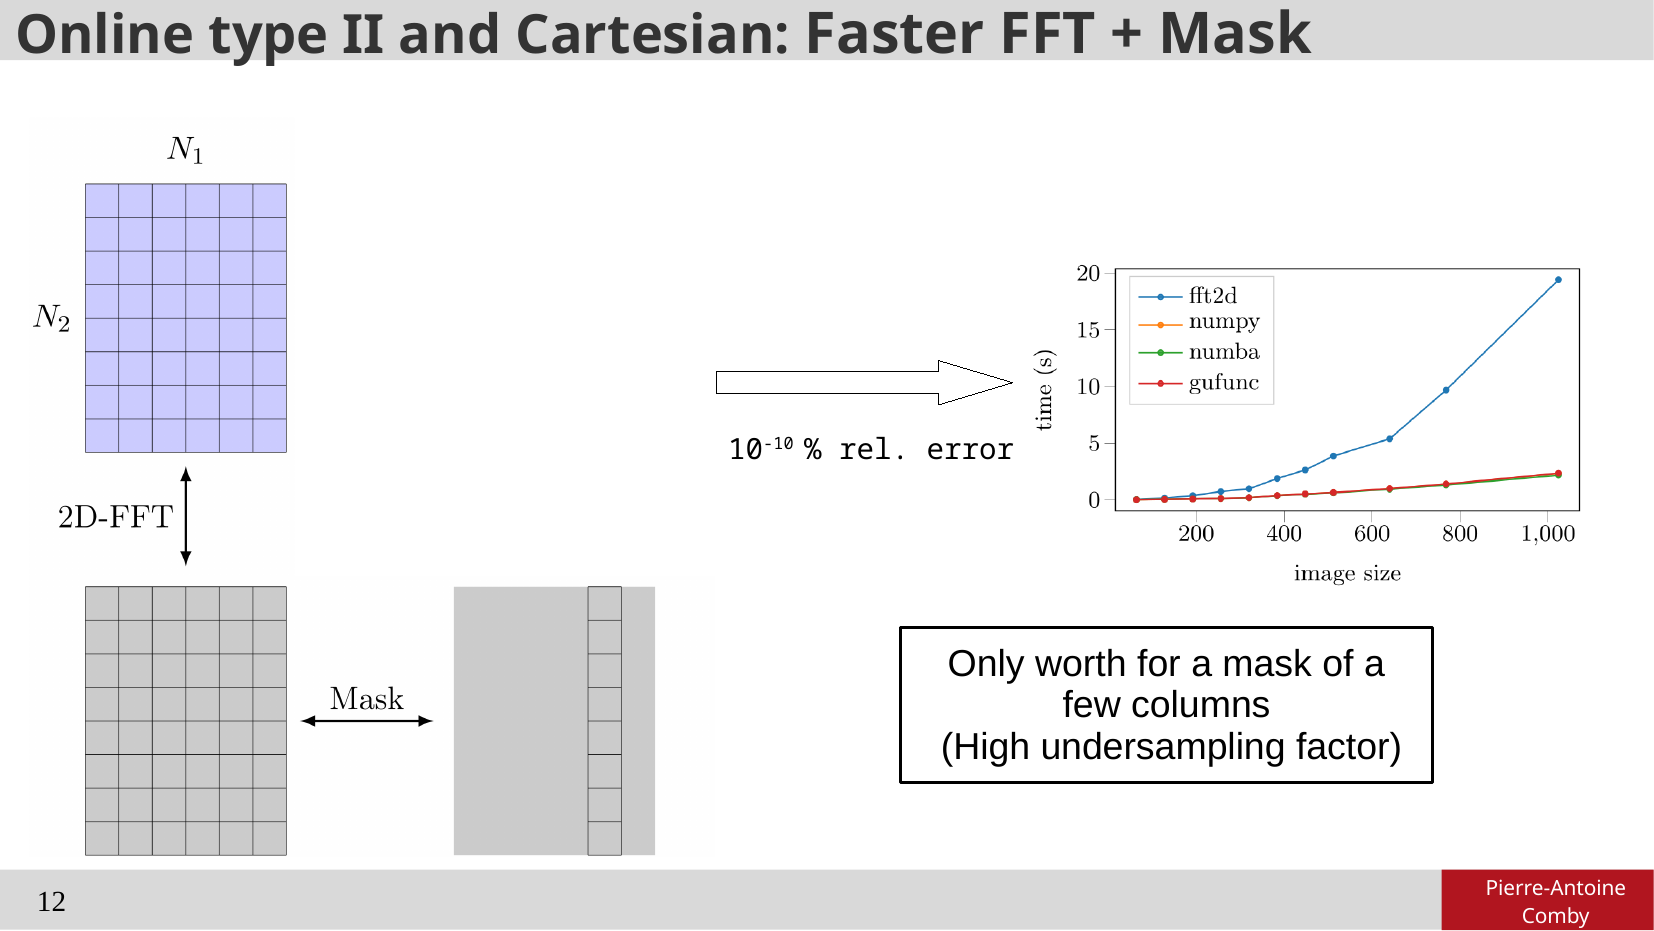

# Online type II and Cartesian: Faster FFT + Mask
10-10 % rel. error
Only worth for a mask of a few columns
 (High undersampling factor)
12